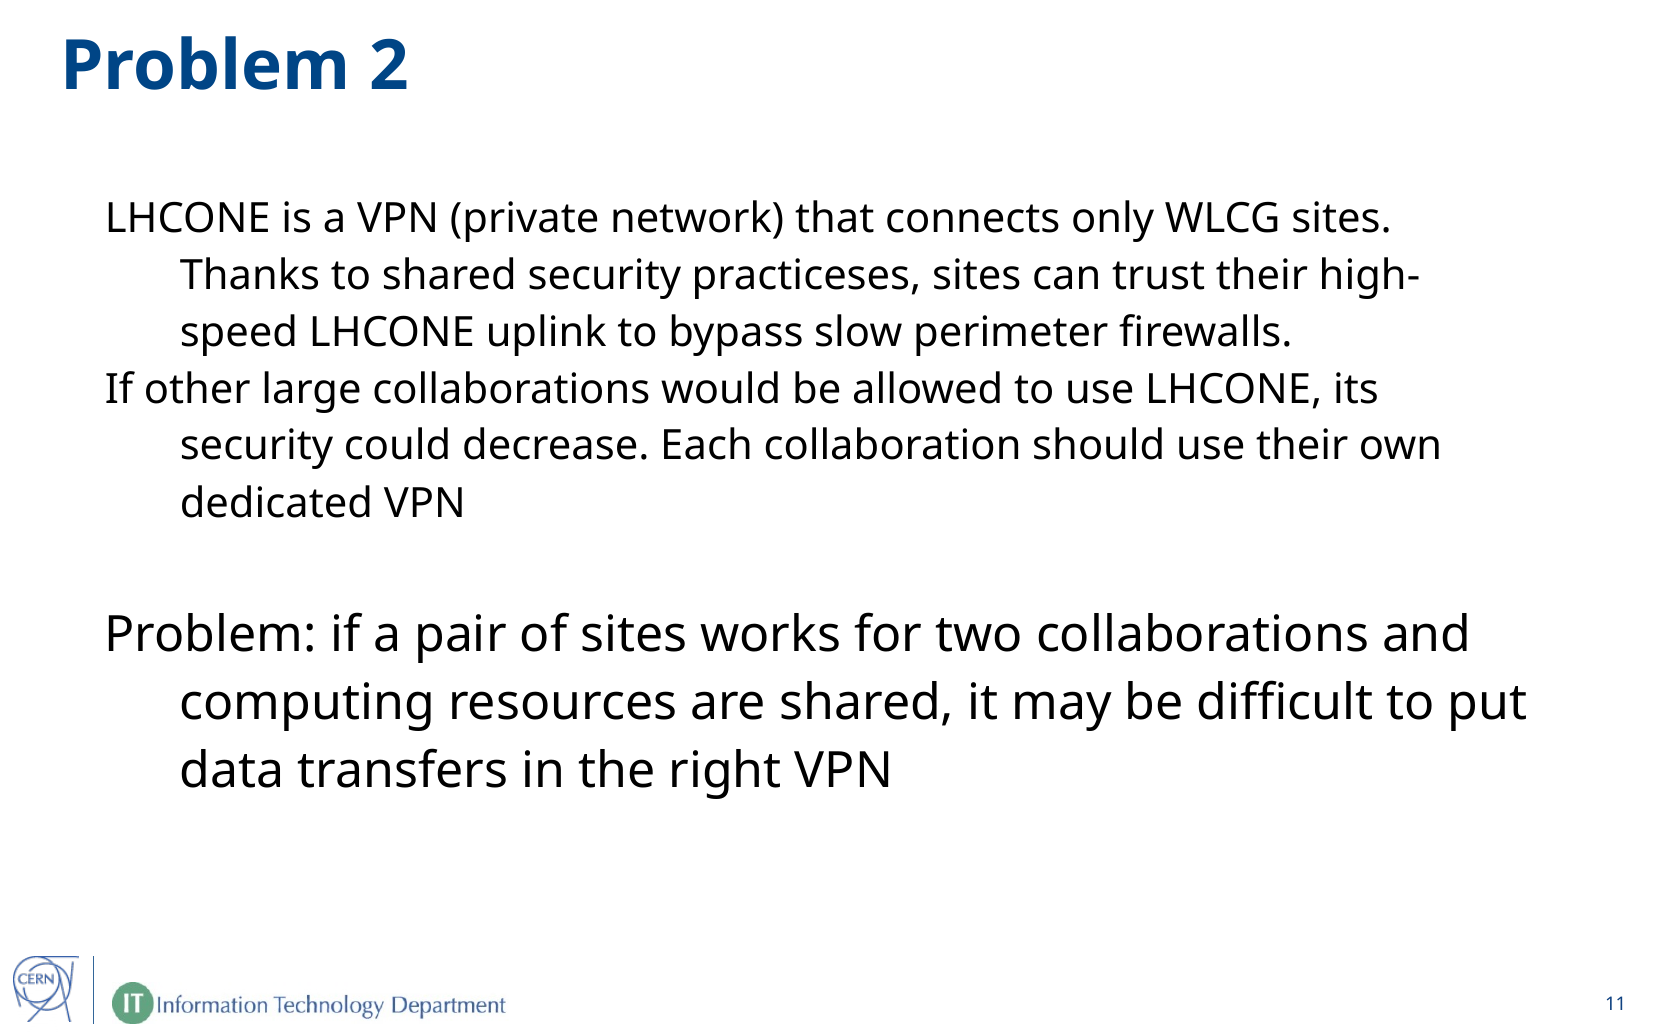

# Problem 2
LHCONE is a VPN (private network) that connects only WLCG sites. Thanks to shared security practiceses, sites can trust their high-speed LHCONE uplink to bypass slow perimeter firewalls.
If other large collaborations would be allowed to use LHCONE, its security could decrease. Each collaboration should use their own dedicated VPN
Problem: if a pair of sites works for two collaborations and computing resources are shared, it may be difficult to put data transfers in the right VPN